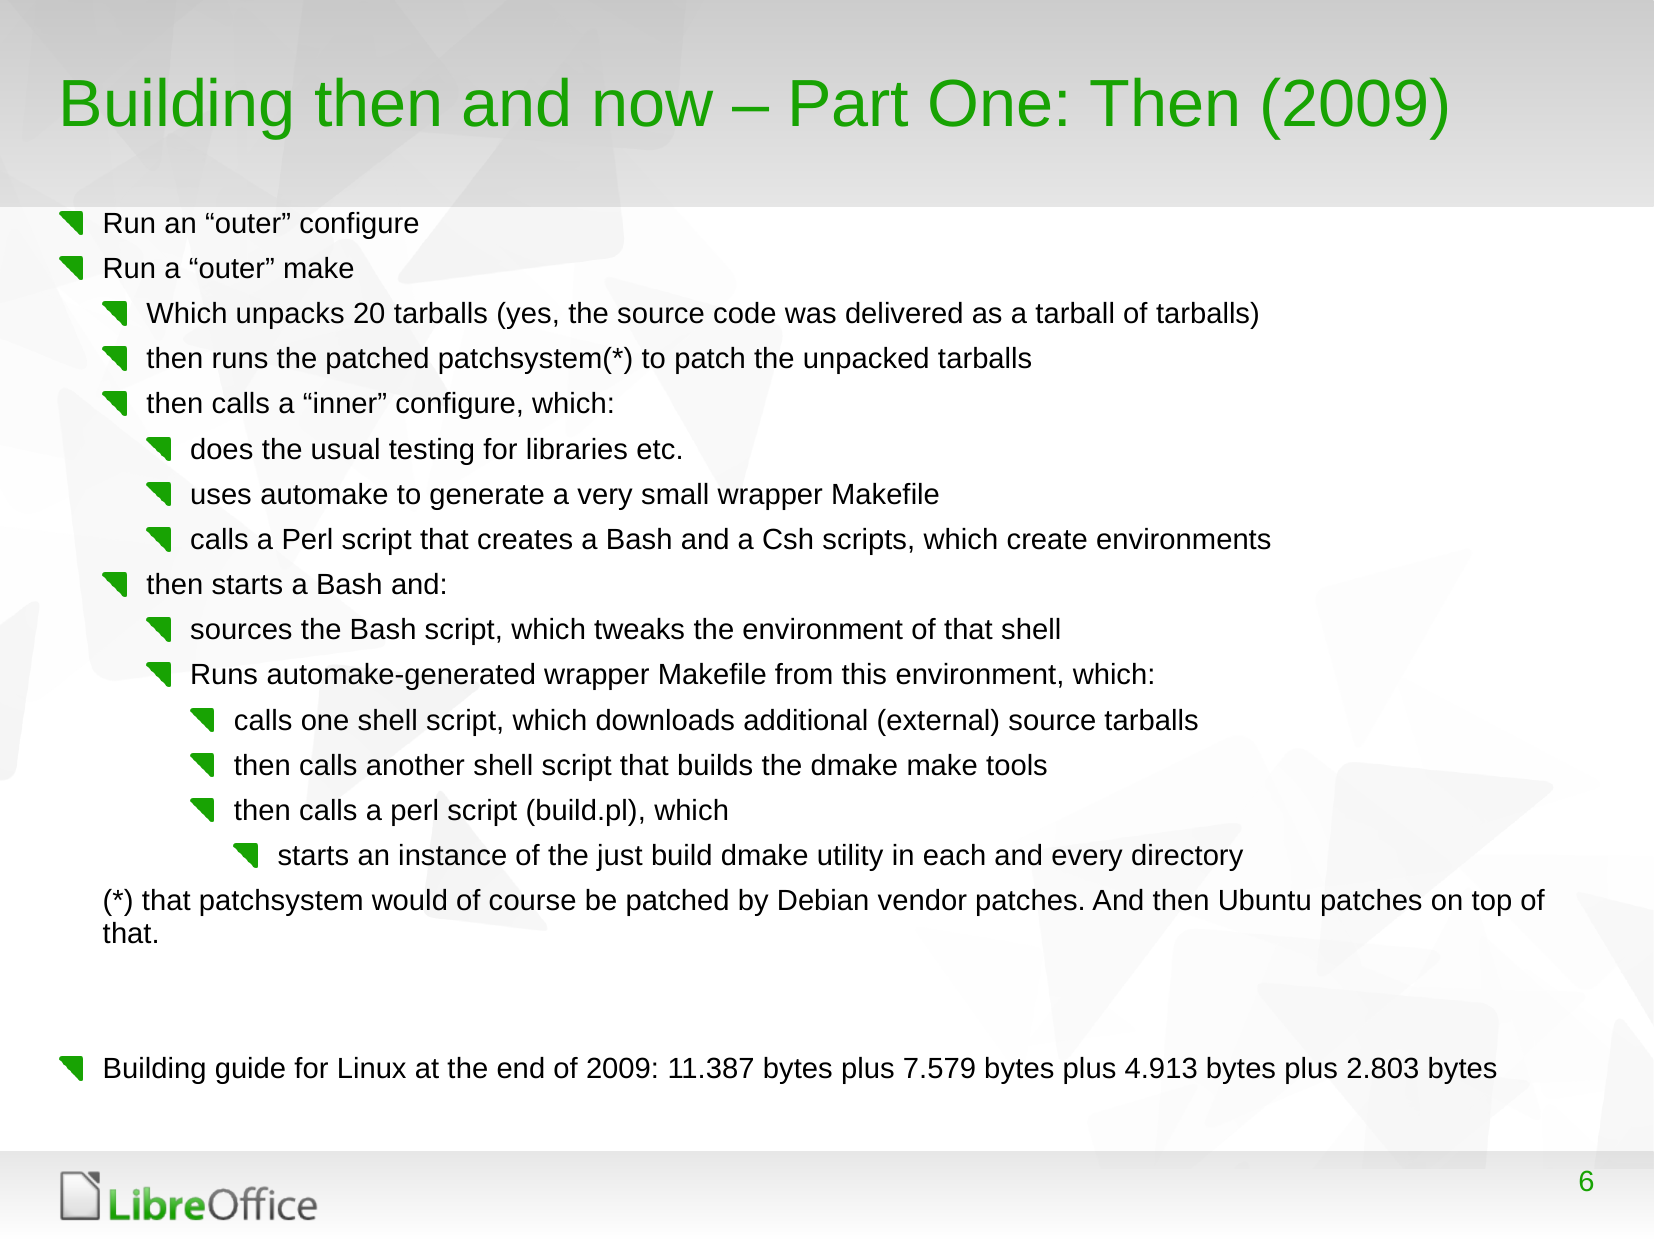

# Building then and now – Part One: Then (2009)
Run an “outer” configure
Run a “outer” make
Which unpacks 20 tarballs (yes, the source code was delivered as a tarball of tarballs)
then runs the patched patchsystem(*) to patch the unpacked tarballs
then calls a “inner” configure, which:
does the usual testing for libraries etc.
uses automake to generate a very small wrapper Makefile
calls a Perl script that creates a Bash and a Csh scripts, which create environments
then starts a Bash and:
sources the Bash script, which tweaks the environment of that shell
Runs automake-generated wrapper Makefile from this environment, which:
calls one shell script, which downloads additional (external) source tarballs
then calls another shell script that builds the dmake make tools
then calls a perl script (build.pl), which
starts an instance of the just build dmake utility in each and every directory
(*) that patchsystem would of course be patched by Debian vendor patches. And then Ubuntu patches on top of that.
Building guide for Linux at the end of 2009: 11.387 bytes plus 7.579 bytes plus 4.913 bytes plus 2.803 bytes
6